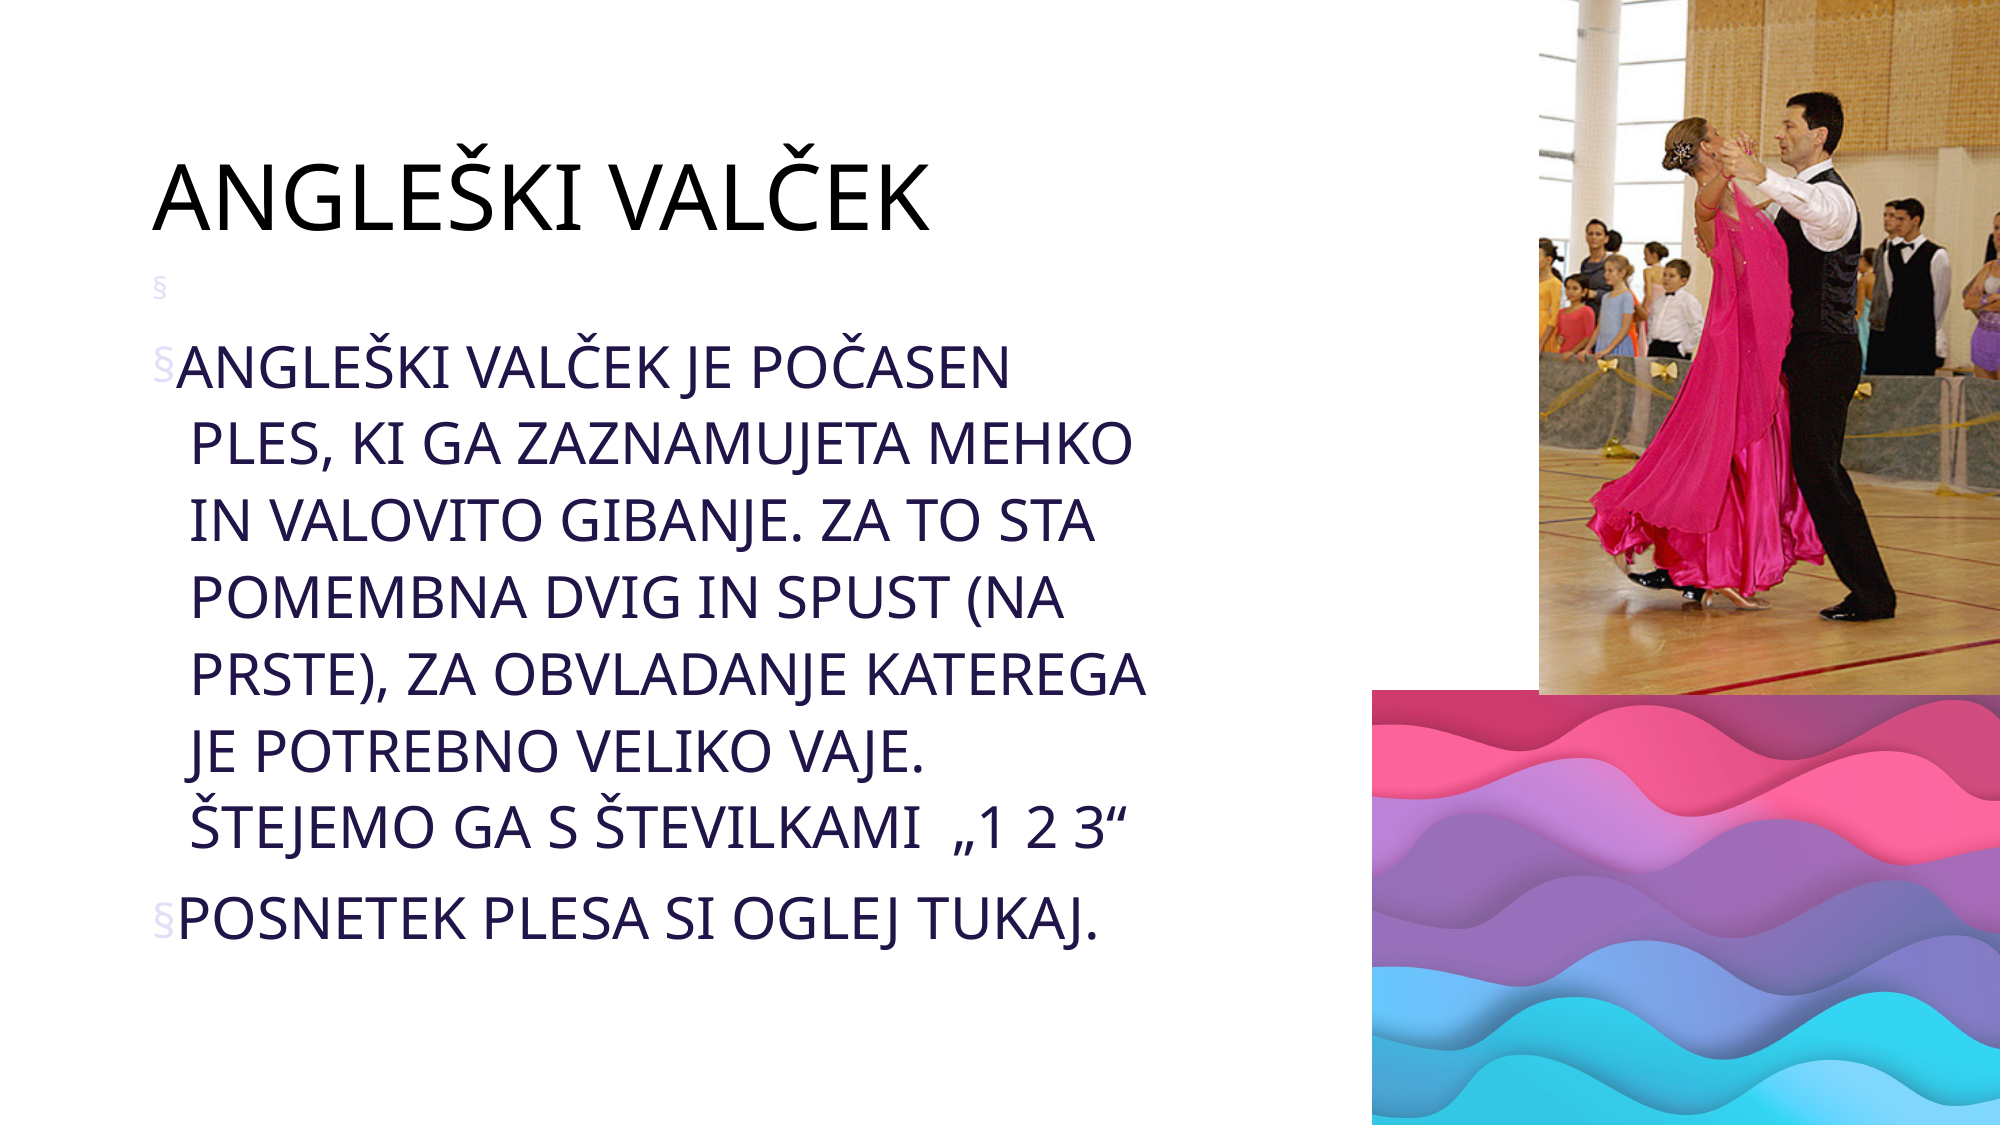

# ANGLEŠKI VALČEK
ANGLEŠKI VALČEK JE POČASEN PLES, KI GA ZAZNAMUJETA MEHKO IN VALOVITO GIBANJE. ZA TO STA POMEMBNA DVIG IN SPUST (NA PRSTE), ZA OBVLADANJE KATEREGA JE POTREBNO VELIKO VAJE. ŠTEJEMO GA S ŠTEVILKAMI „1 2 3“
POSNETEK PLESA SI OGLEJ TUKAJ.